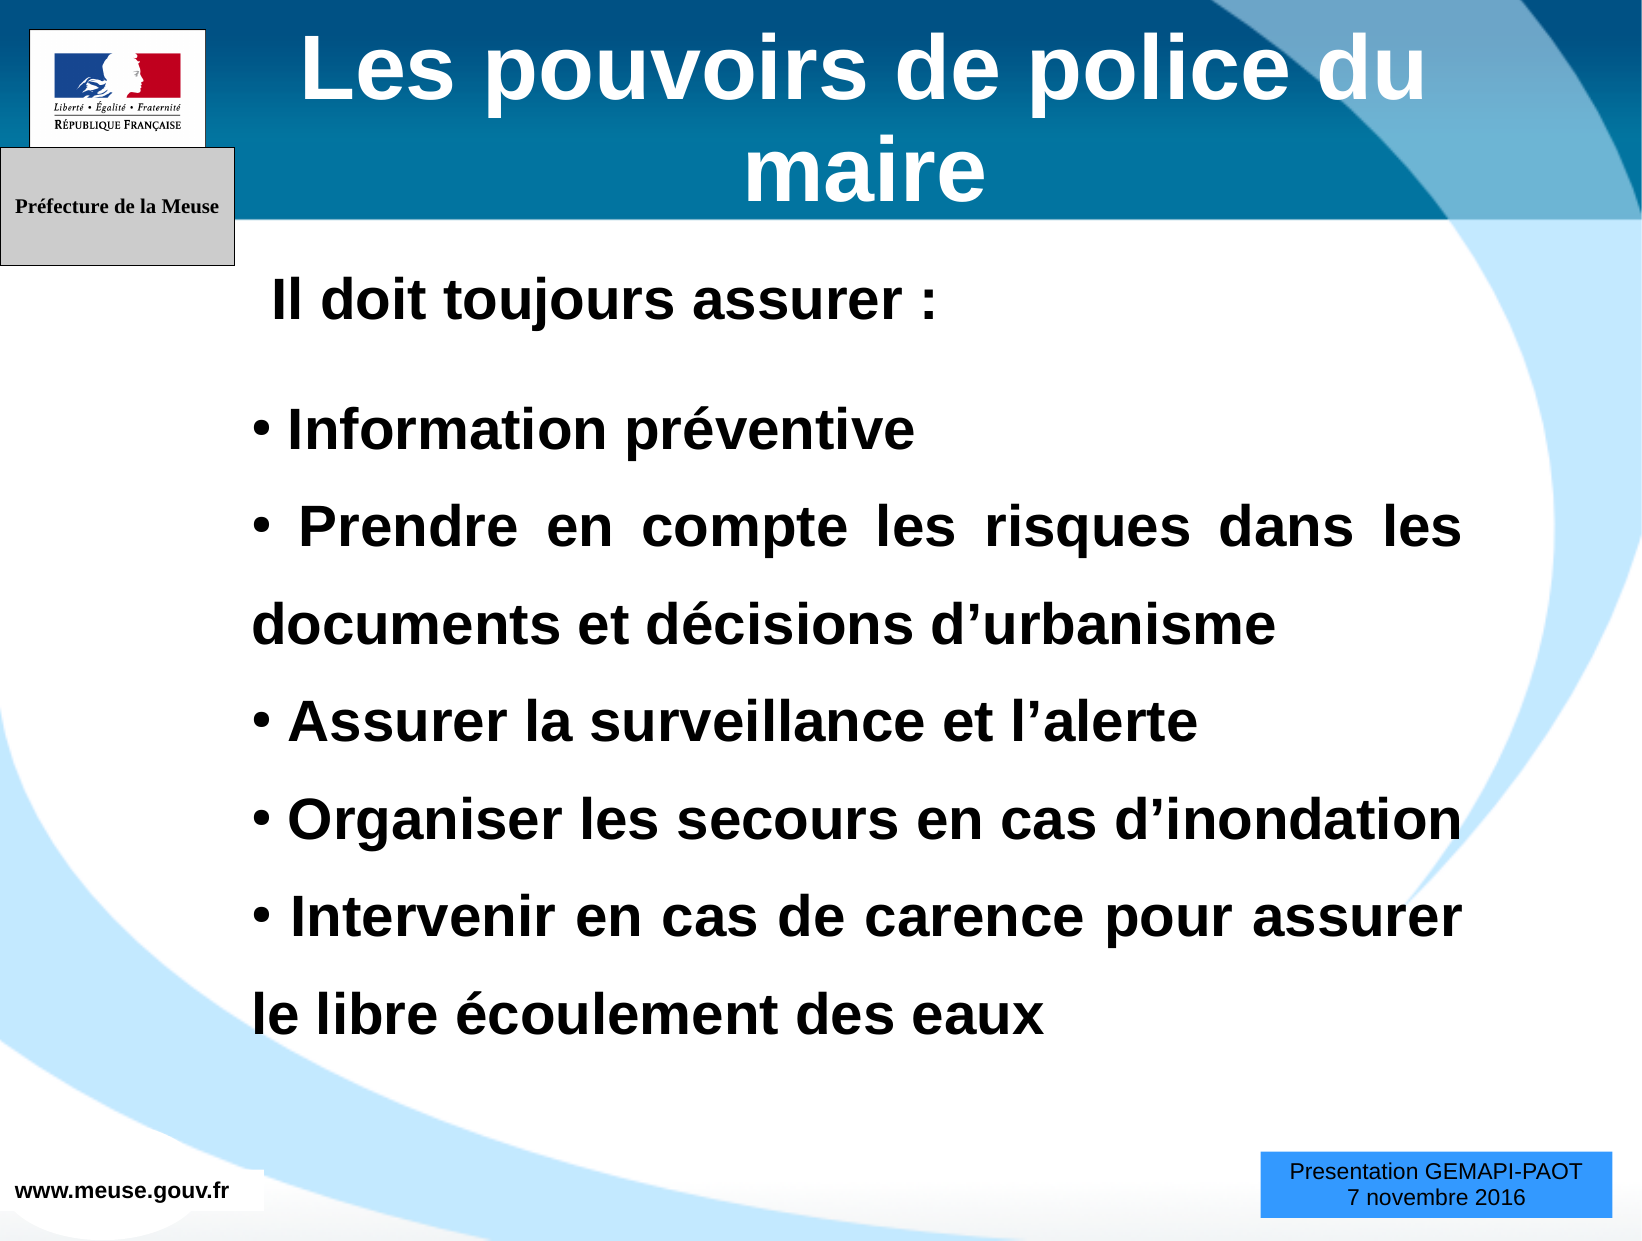

# Les pouvoirs de police du maire
Il doit toujours assurer :
 Information préventive
 Prendre en compte les risques dans les documents et décisions d’urbanisme
 Assurer la surveillance et l’alerte
 Organiser les secours en cas d’inondation
 Intervenir en cas de carence pour assurer le libre écoulement des eaux